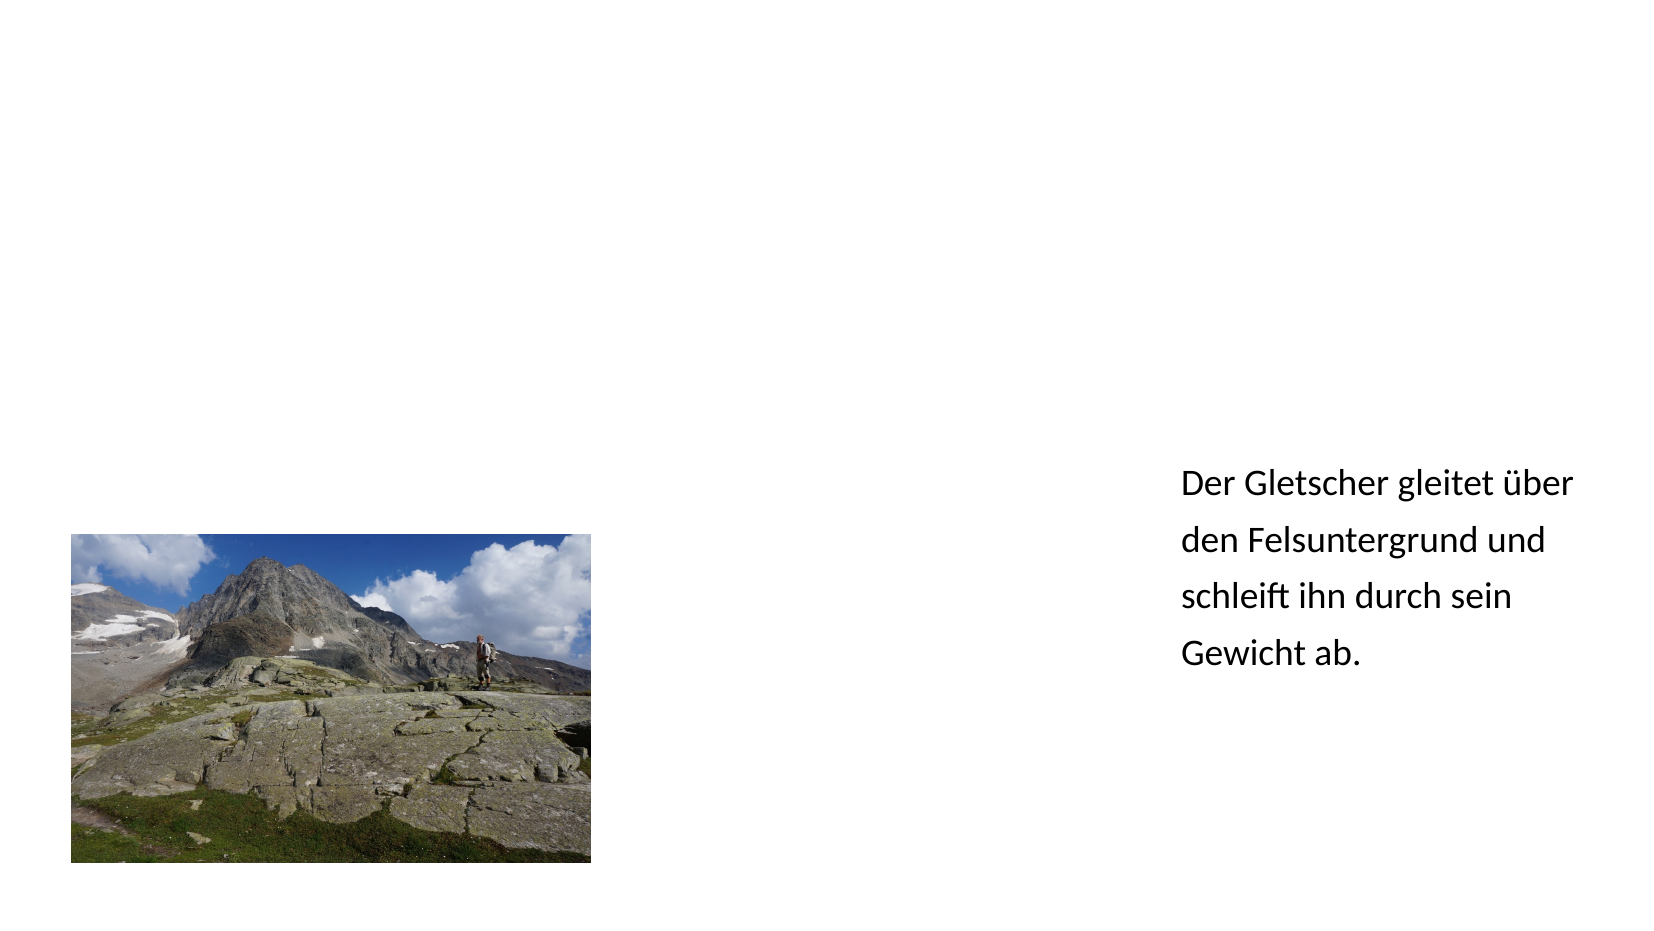

#
Der Gletscher gleitet über den Felsuntergrund und schleift ihn durch sein Gewicht ab.